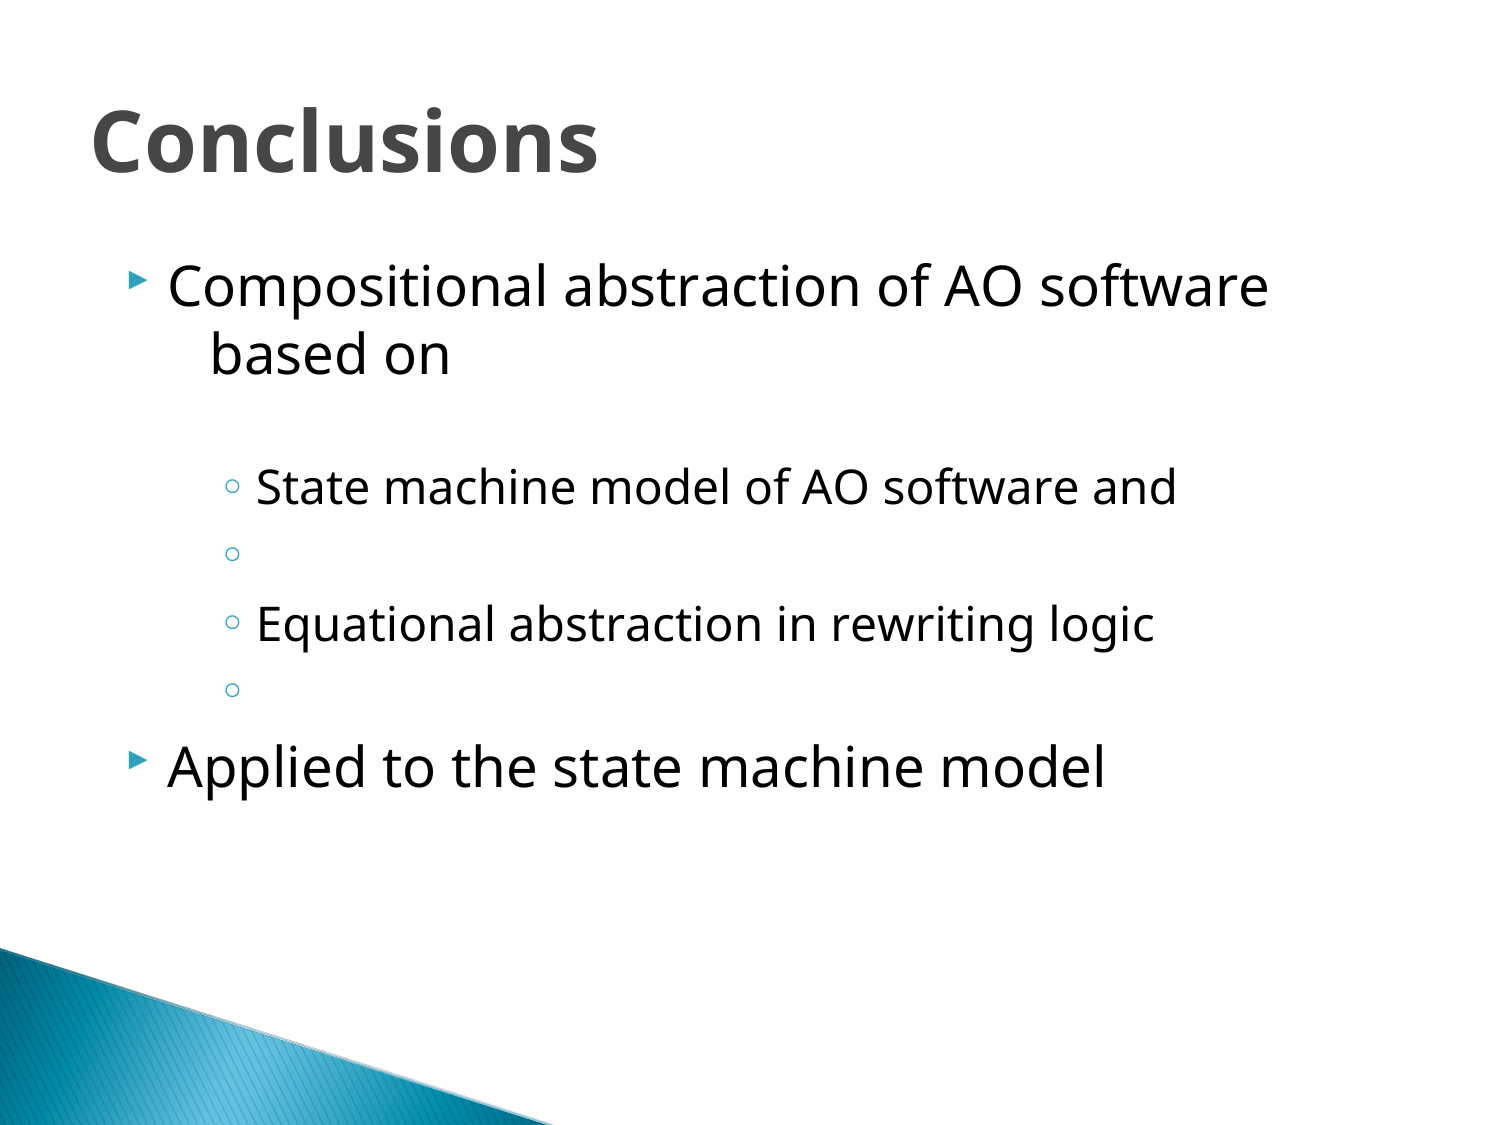

# Conclusions
Compositional abstraction of AO software based on
State machine model of AO software and
Equational abstraction in rewriting logic
Applied to the state machine model